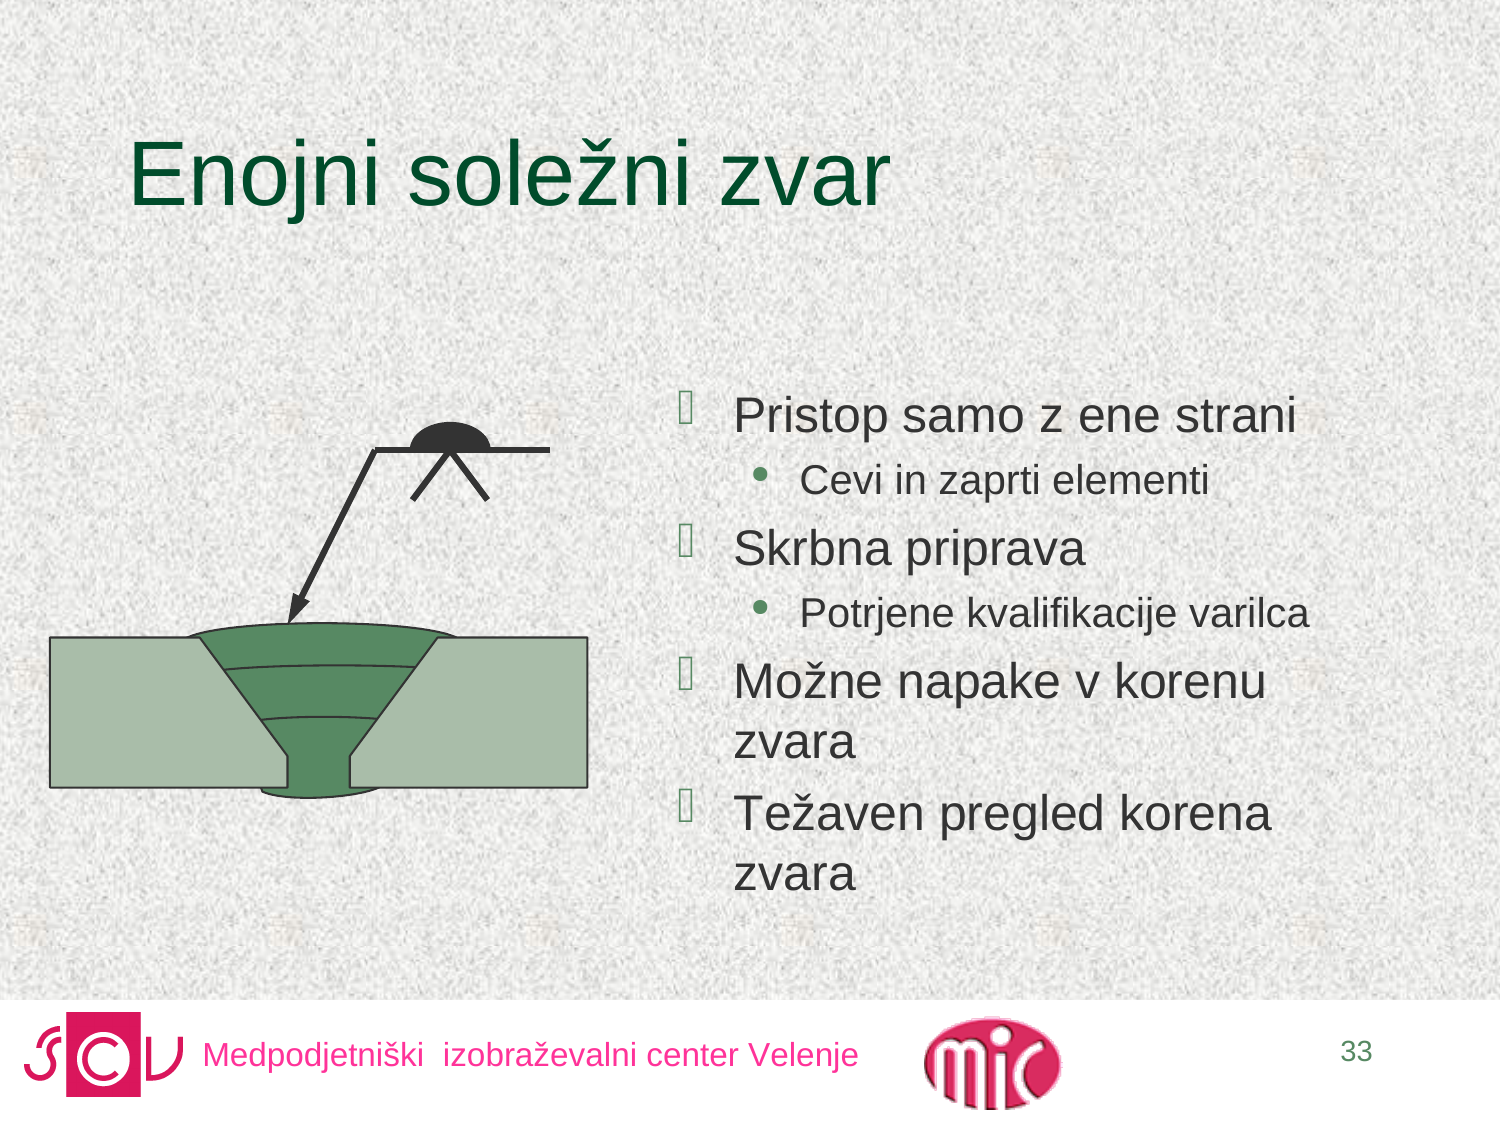

# Enojni soležni zvar
Pristop samo z ene strani
Cevi in zaprti elementi
Skrbna priprava
Potrjene kvalifikacije varilca
Možne napake v korenu zvara
Težaven pregled korena zvara